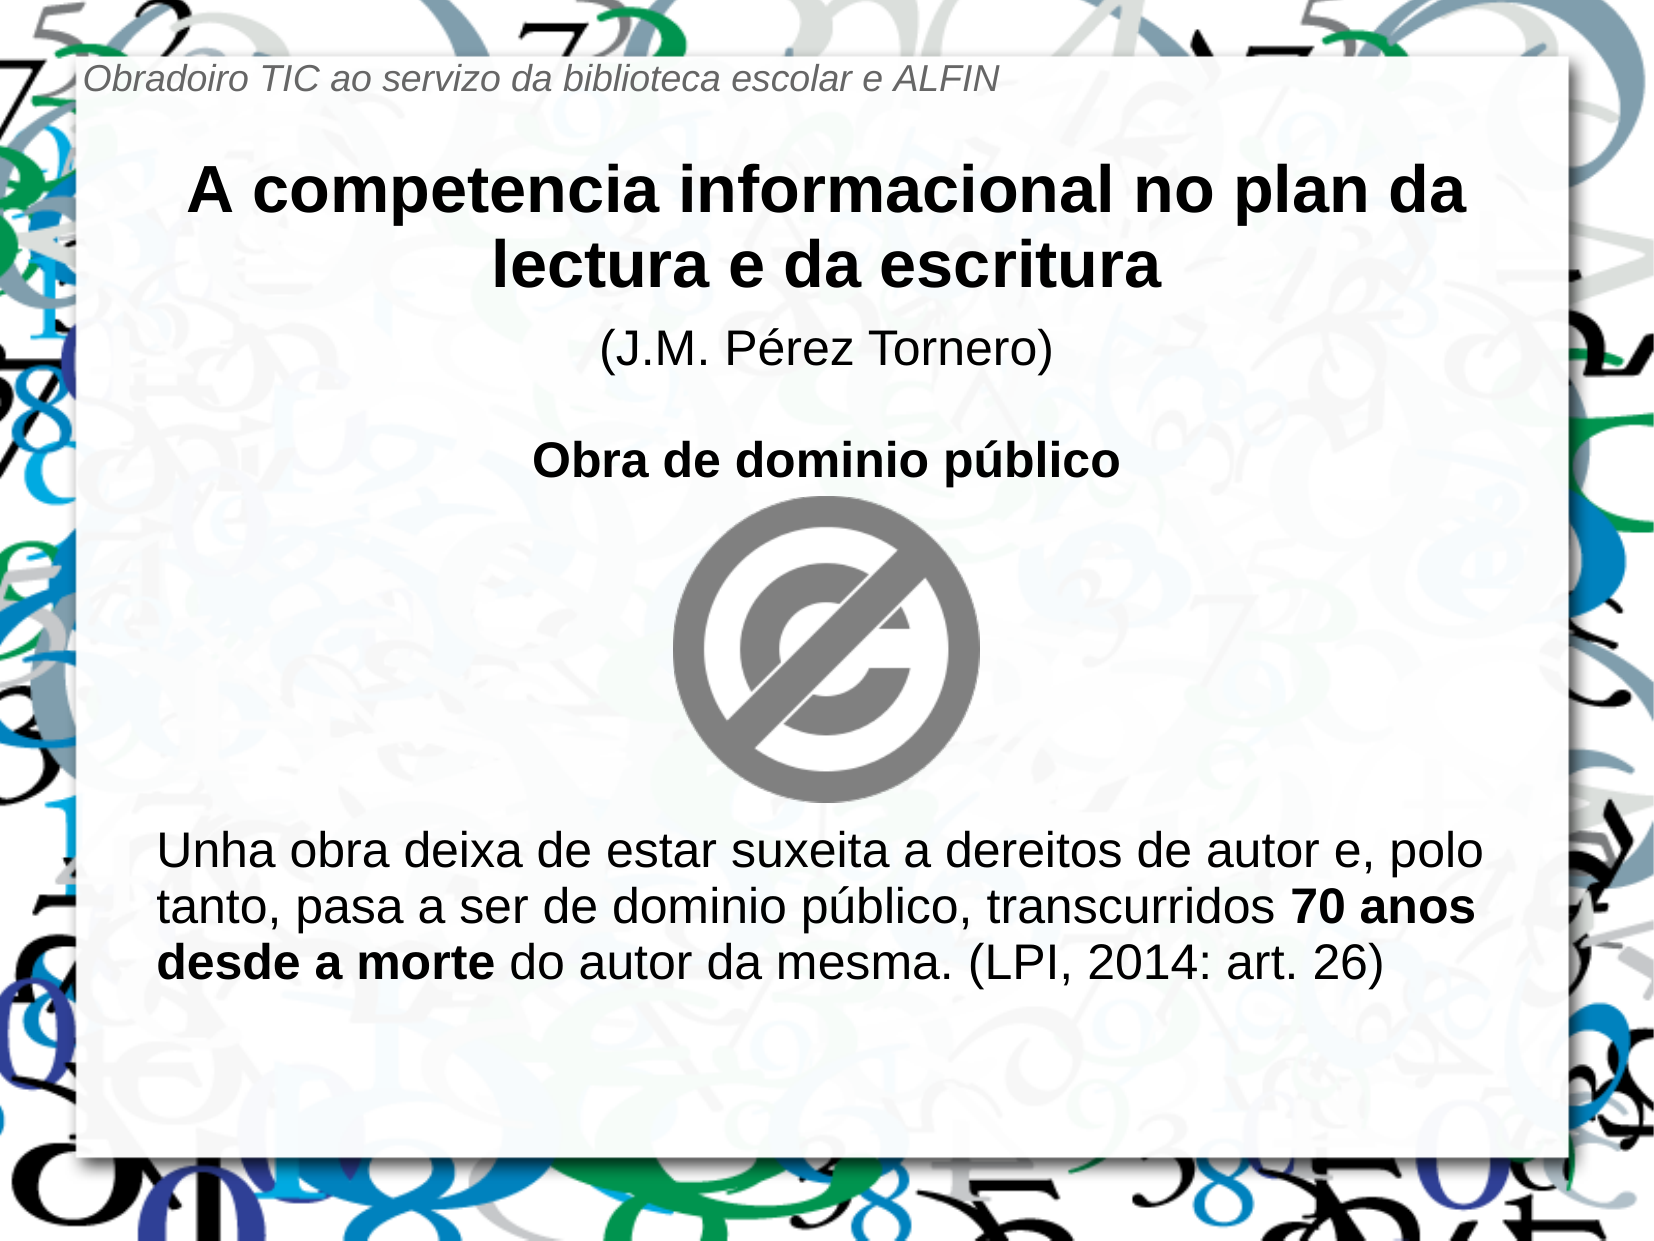

Obradoiro TIC ao servizo da biblioteca escolar e ALFIN
A competencia informacional no plan da lectura e da escritura
(J.M. Pérez Tornero)
Obra de dominio público
Unha obra deixa de estar suxeita a dereitos de autor e, polo tanto, pasa a ser de dominio público, transcurridos 70 anos desde a morte do autor da mesma. (LPI, 2014: art. 26)